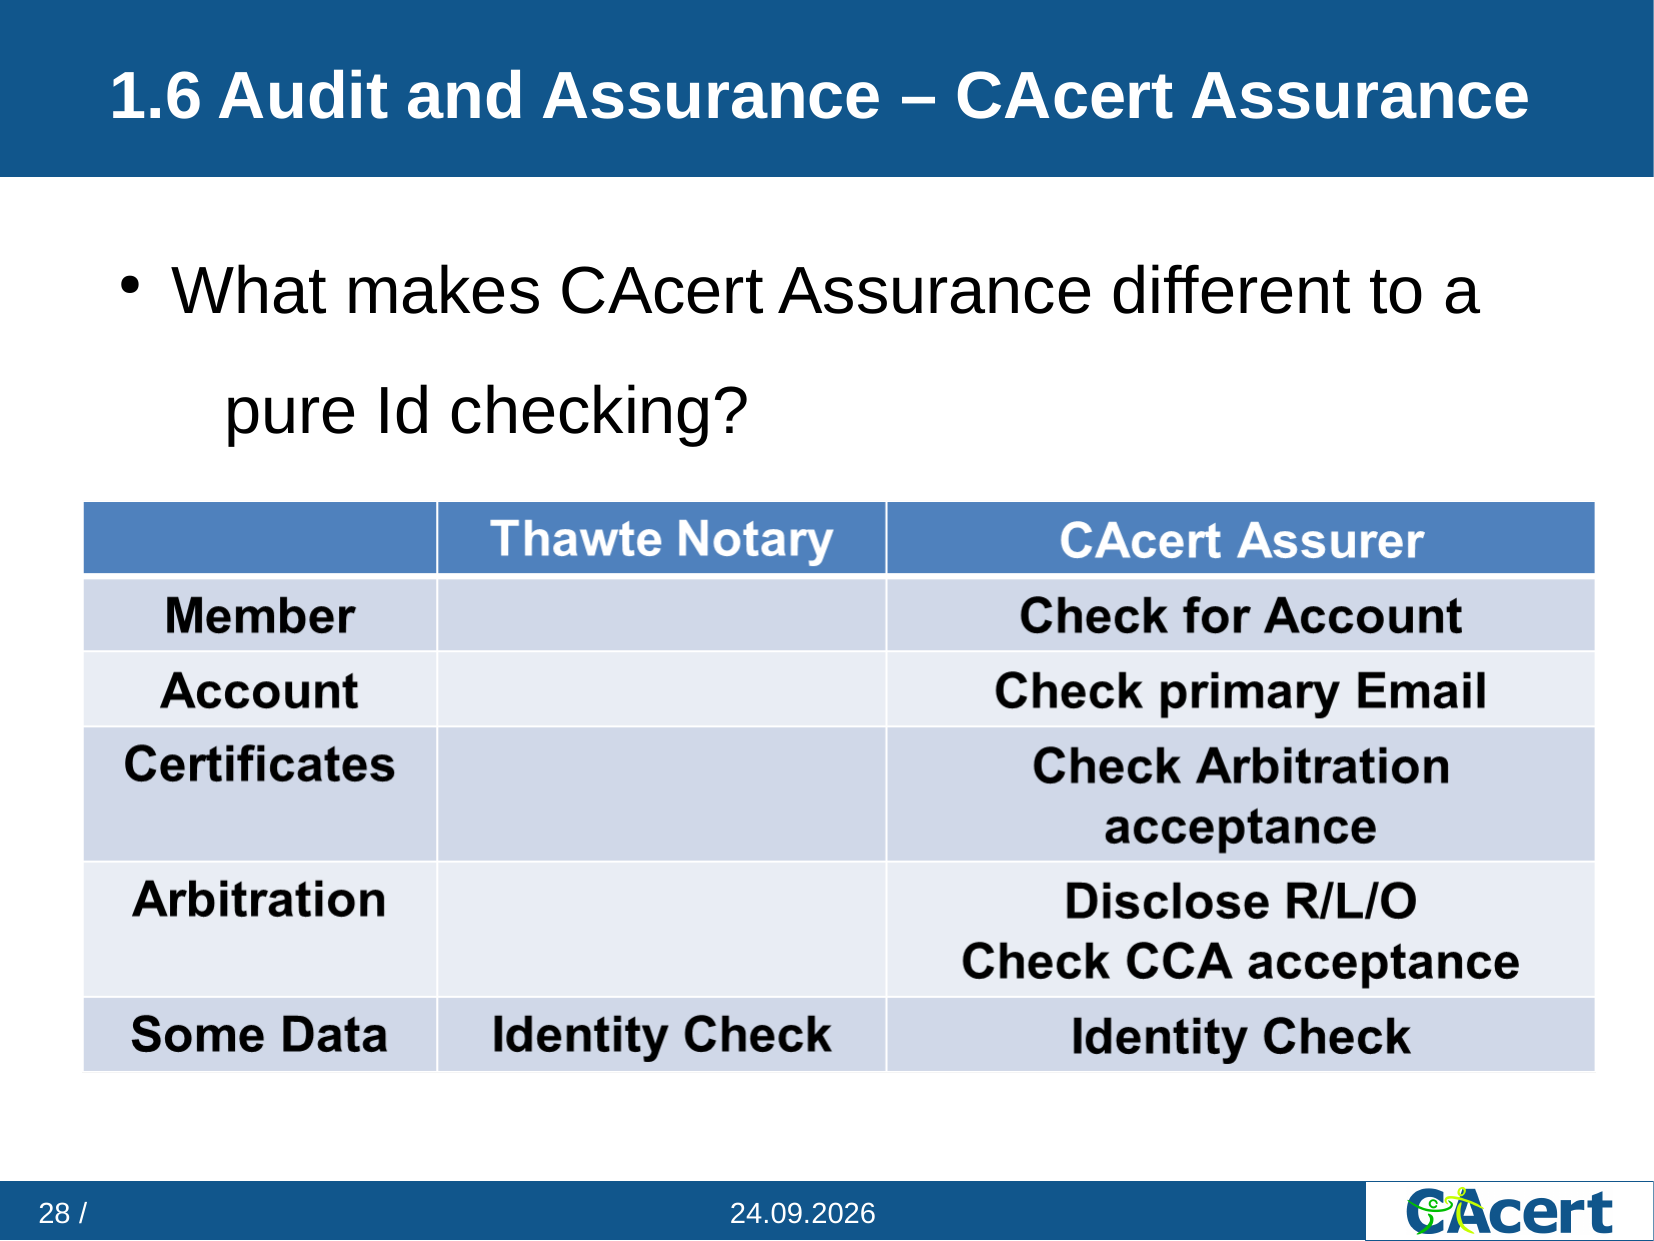

# 1.6 Audit and Assurance – CAcert Assurance
What makes CAcert Assurance different to a pure Id checking?